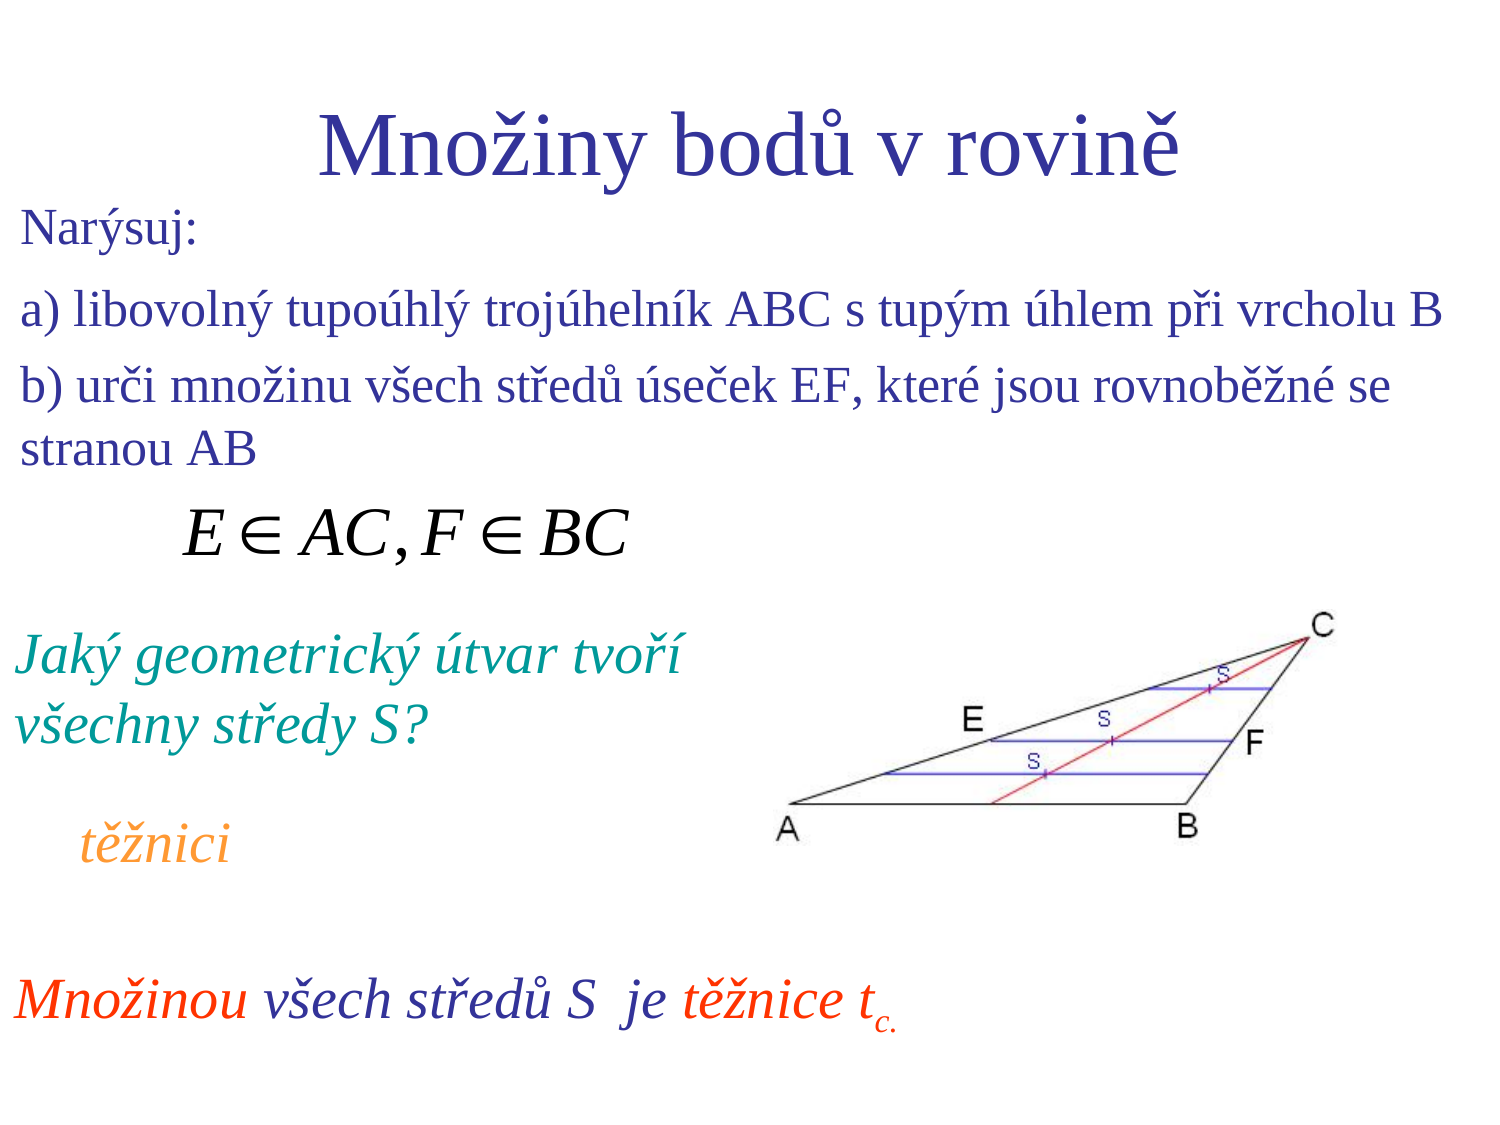

# Množiny bodů v rovině
Narýsuj:
a) libovolný tupoúhlý trojúhelník ABC s tupým úhlem při vrcholu B
b) urči množinu všech středů úseček EF, které jsou rovnoběžné se stranou AB
Jaký geometrický útvar tvoří všechny středy S?
těžnici
Množinou všech středů S je těžnice tc.